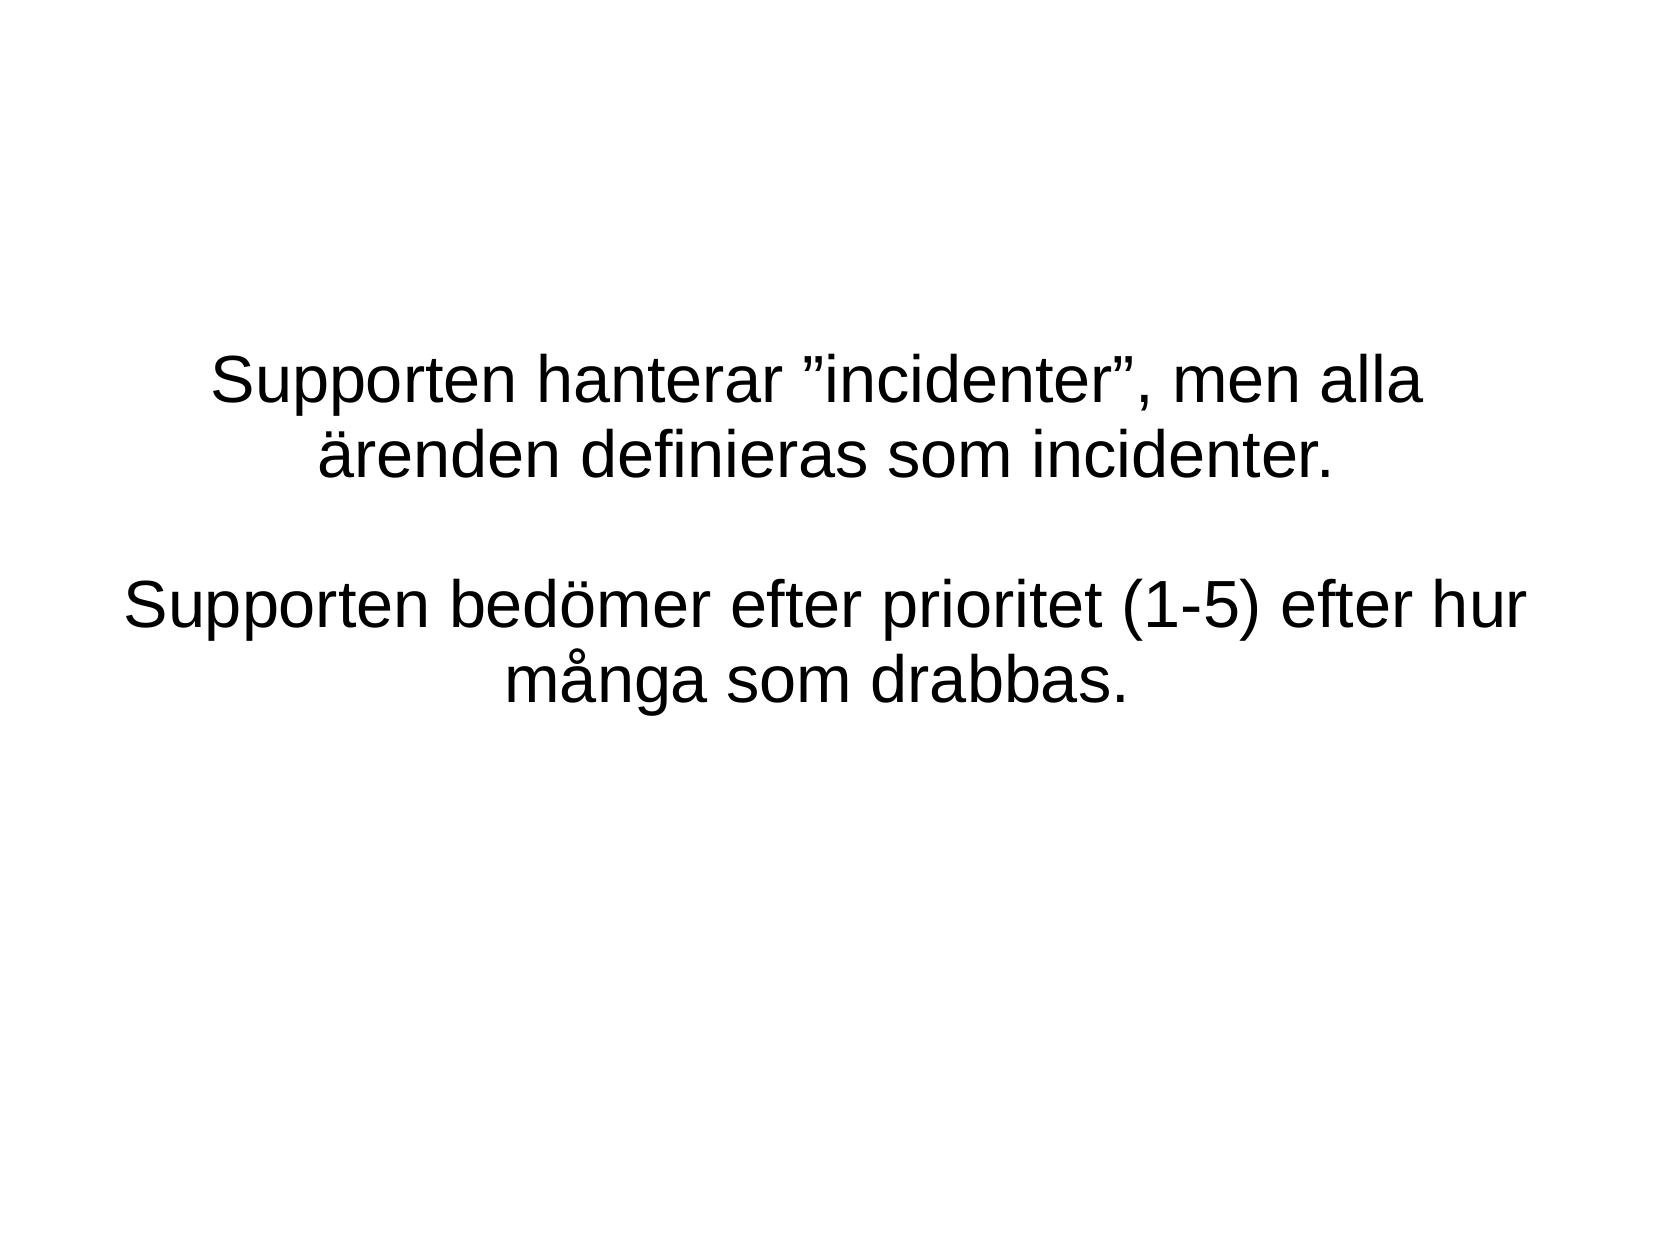

# Supporten hanterar ”incidenter”, men alla
ärenden definieras som incidenter.
Supporten bedömer efter prioritet (1-5) efter hur många som drabbas.